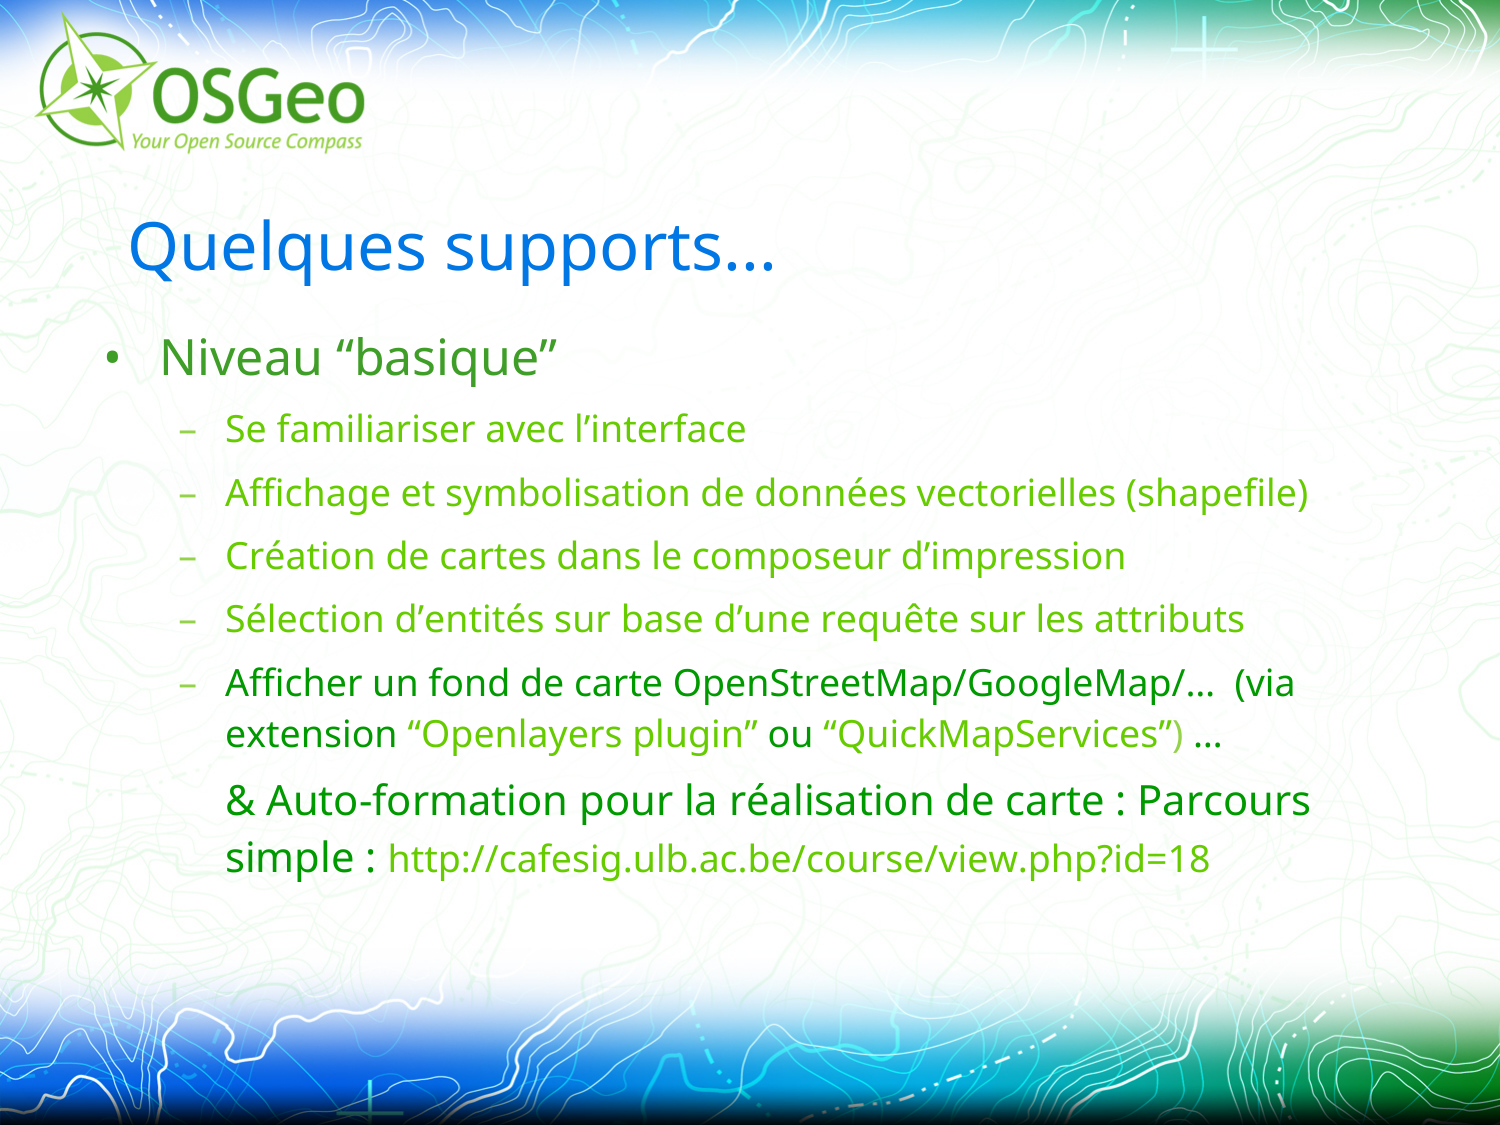

# Quelques supports...
Niveau “basique”
Se familiariser avec l’interface
Affichage et symbolisation de données vectorielles (shapefile)
Création de cartes dans le composeur d’impression
Sélection d’entités sur base d’une requête sur les attributs
Afficher un fond de carte OpenStreetMap/GoogleMap/… (via extension “Openlayers plugin” ou “QuickMapServices”) …
& Auto-formation pour la réalisation de carte : Parcours simple : http://cafesig.ulb.ac.be/course/view.php?id=18